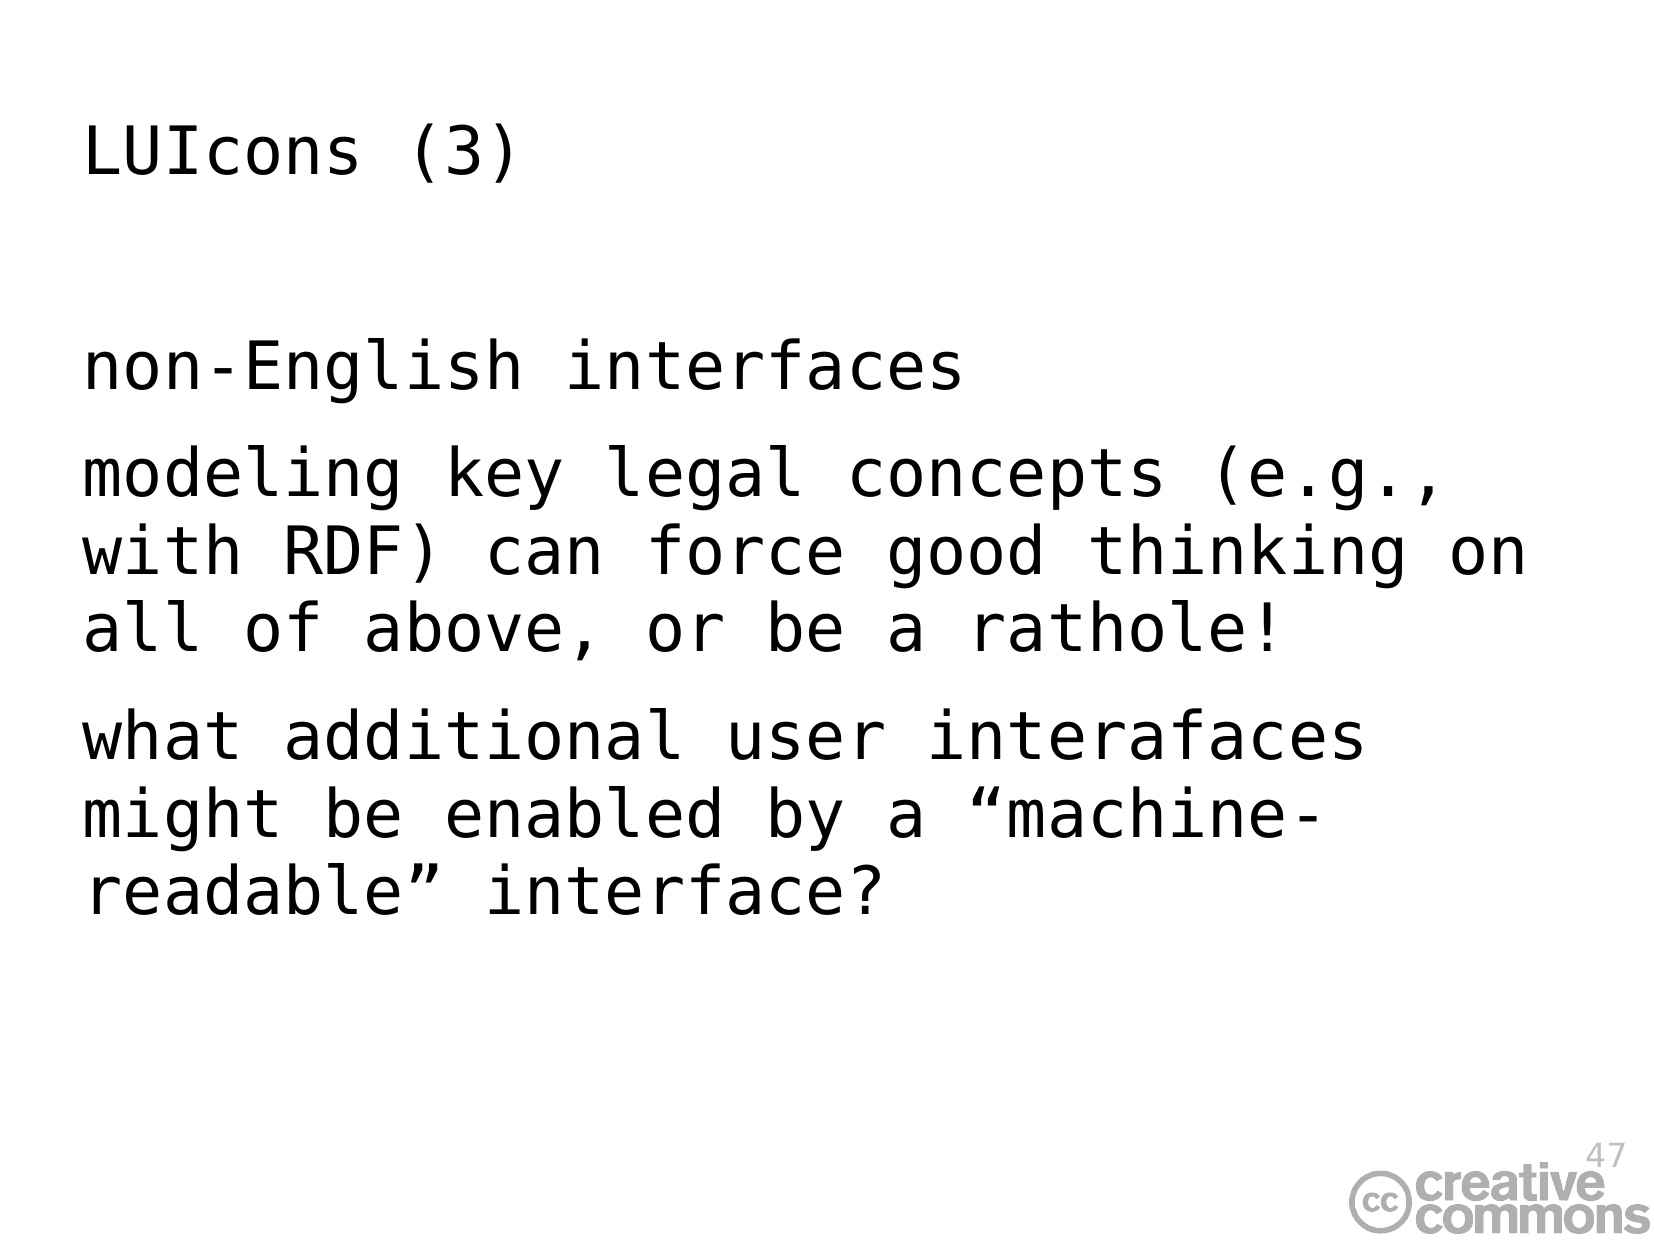

# LUIcons (3)
non-English interfaces
modeling key legal concepts (e.g., with RDF) can force good thinking on all of above, or be a rathole!
what additional user interafaces might be enabled by a “machine-readable” interface?